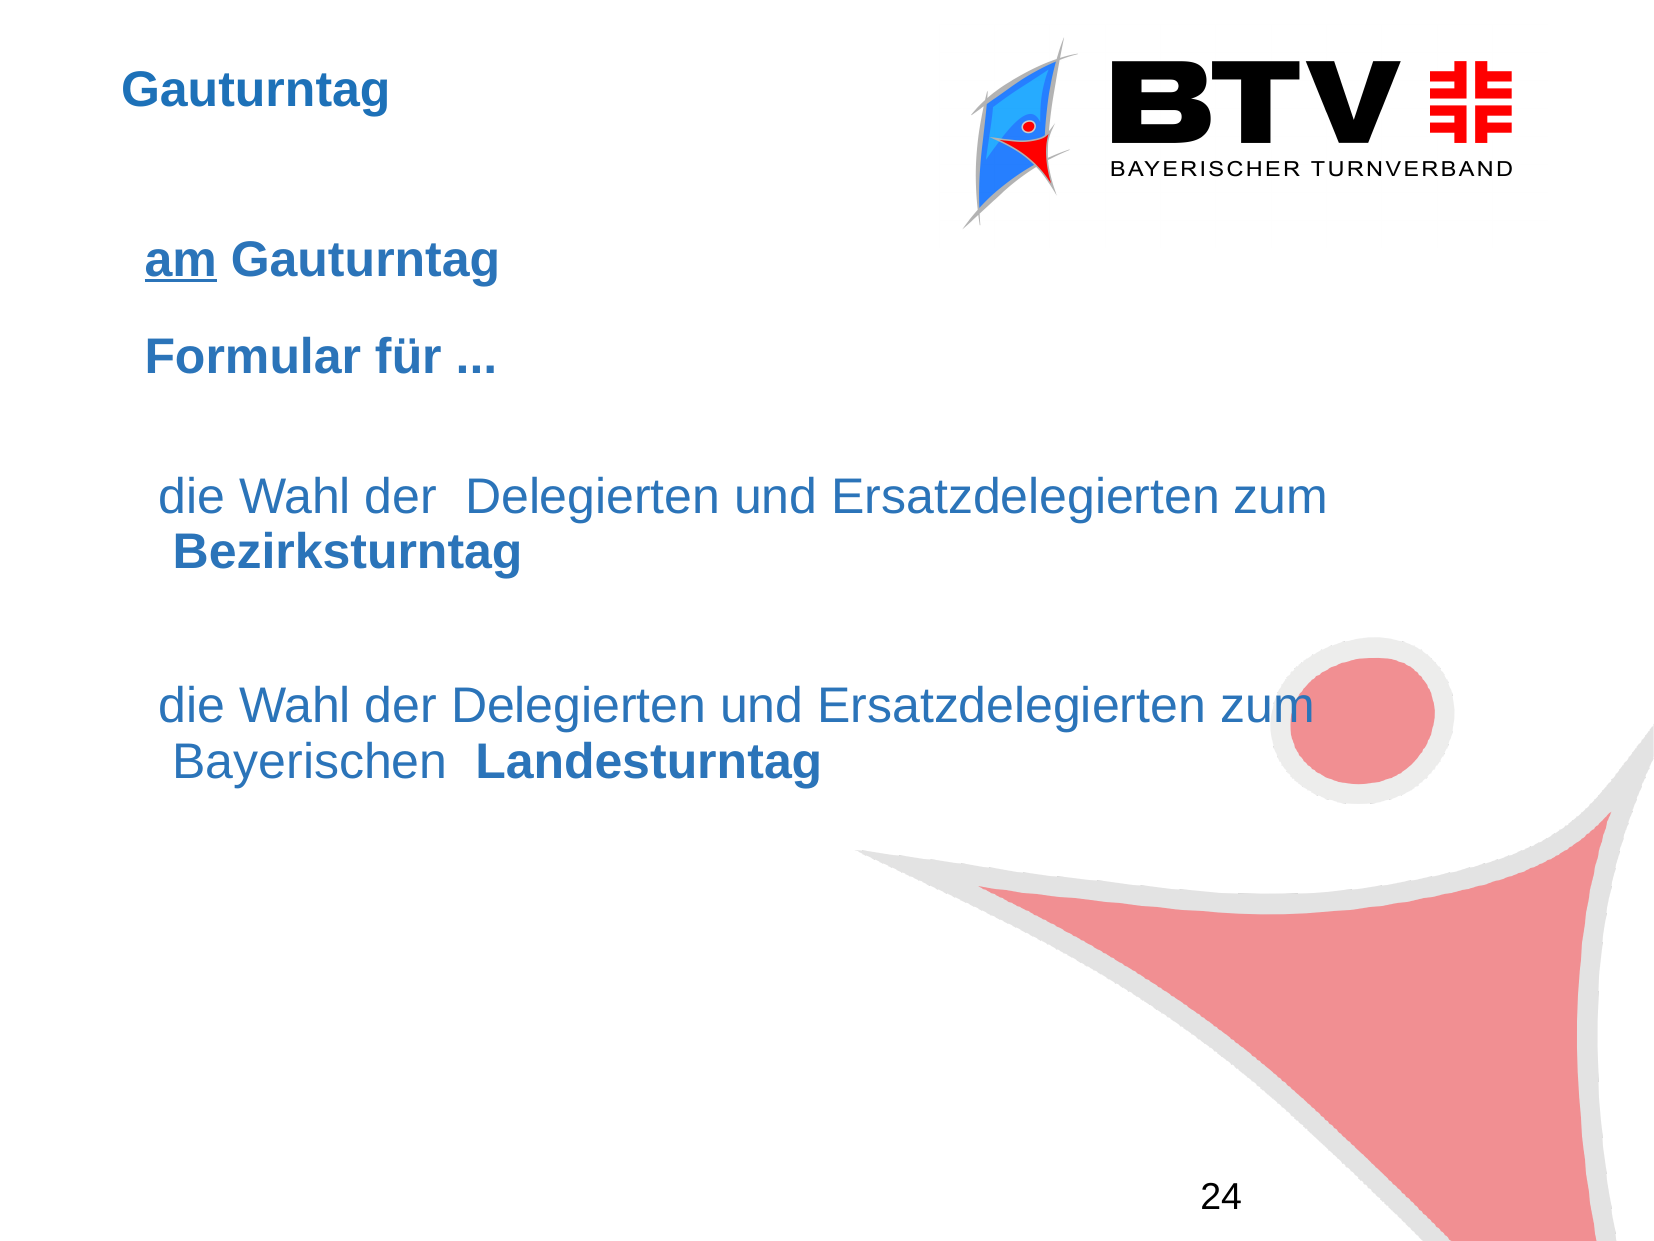

# Gauturntag
am Gauturntag
Formular für ...
 die Wahl der Delegierten und Ersatzdelegierten zum
 Bezirksturntag
 die Wahl der Delegierten und Ersatzdelegierten zum
 Bayerischen Landesturntag